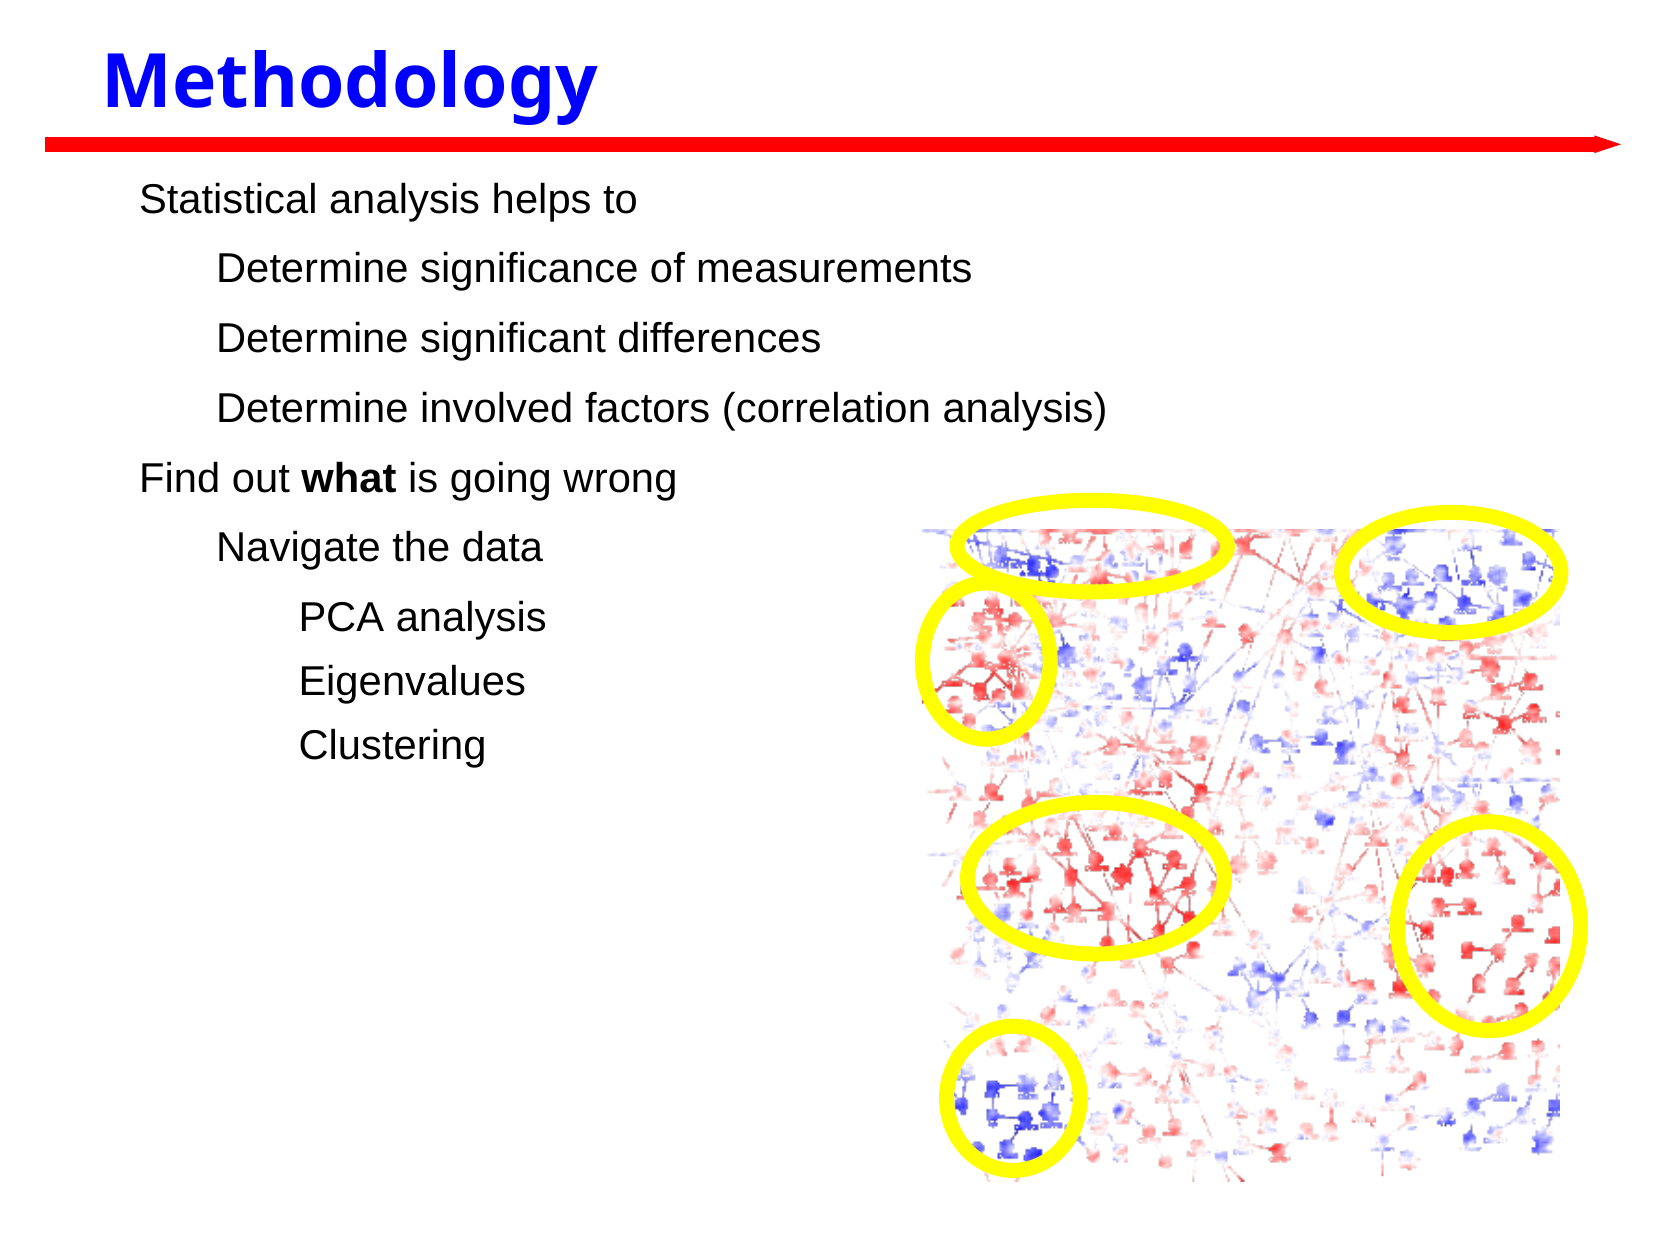

# Methodology
Statistical analysis helps to
Determine significance of measurements
Determine significant differences
Determine involved factors (correlation analysis)
Find out what is going wrong
Navigate the data
PCA analysis
Eigenvalues
Clustering